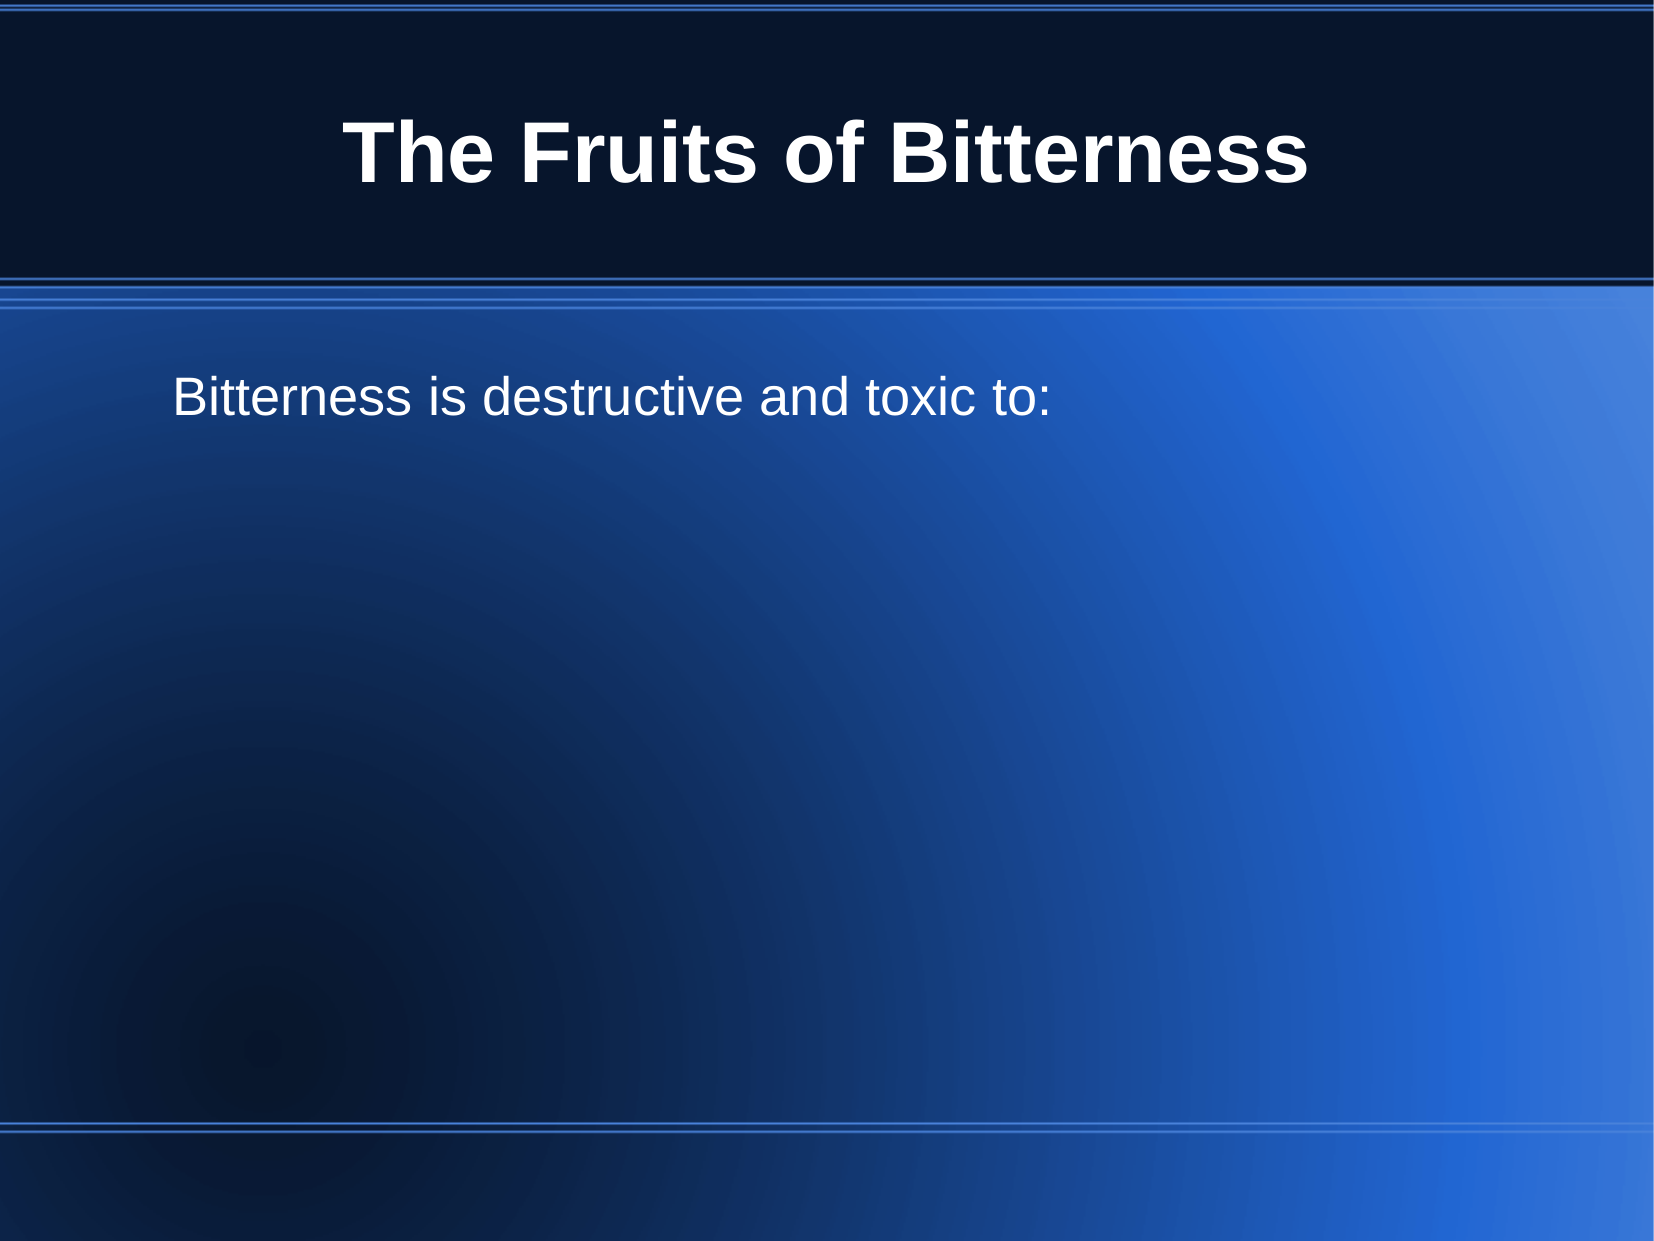

# The Fruits of Bitterness
 Bitterness is destructive and toxic to: